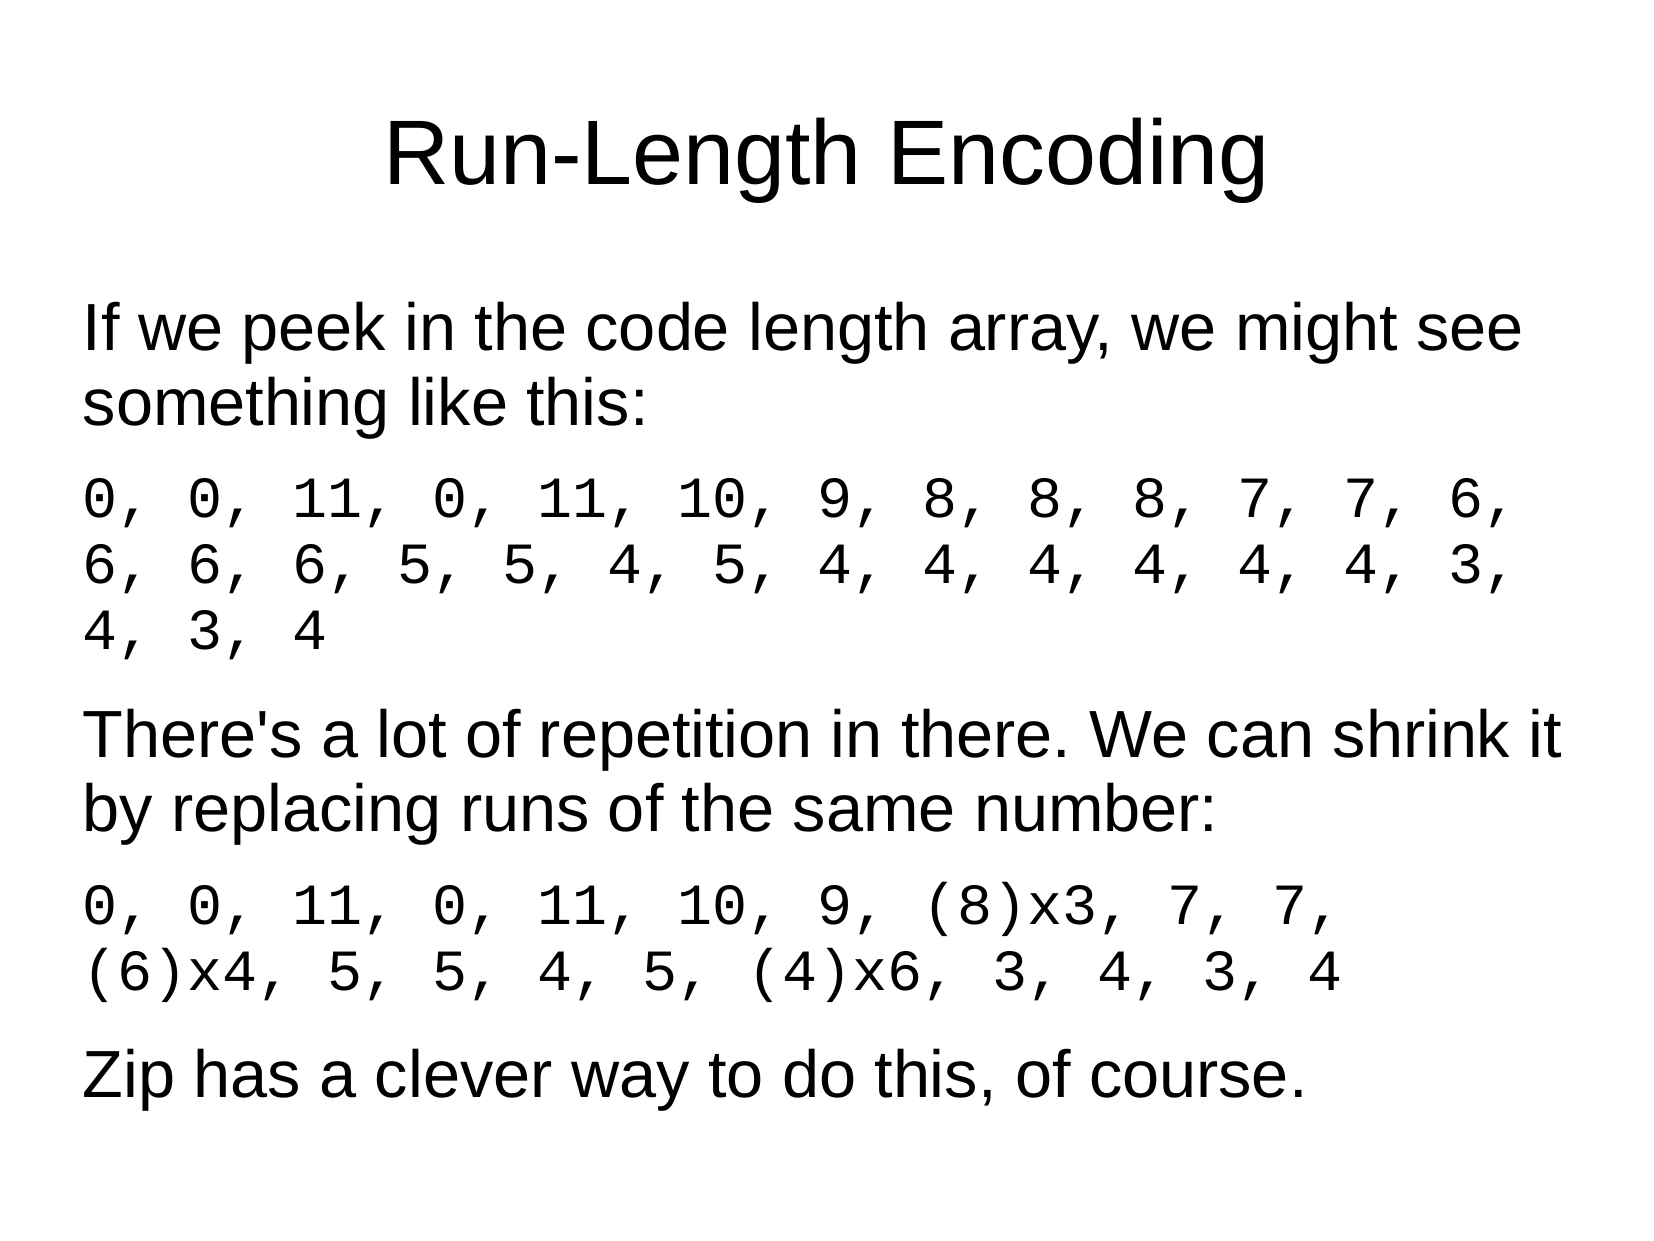

# Run-Length Encoding
If we peek in the code length array, we might see something like this:
0, 0, 11, 0, 11, 10, 9, 8, 8, 8, 7, 7, 6, 6, 6, 6, 5, 5, 4, 5, 4, 4, 4, 4, 4, 4, 3, 4, 3, 4
There's a lot of repetition in there. We can shrink it by replacing runs of the same number:
0, 0, 11, 0, 11, 10, 9, (8)x3, 7, 7, (6)x4, 5, 5, 4, 5, (4)x6, 3, 4, 3, 4
Zip has a clever way to do this, of course.